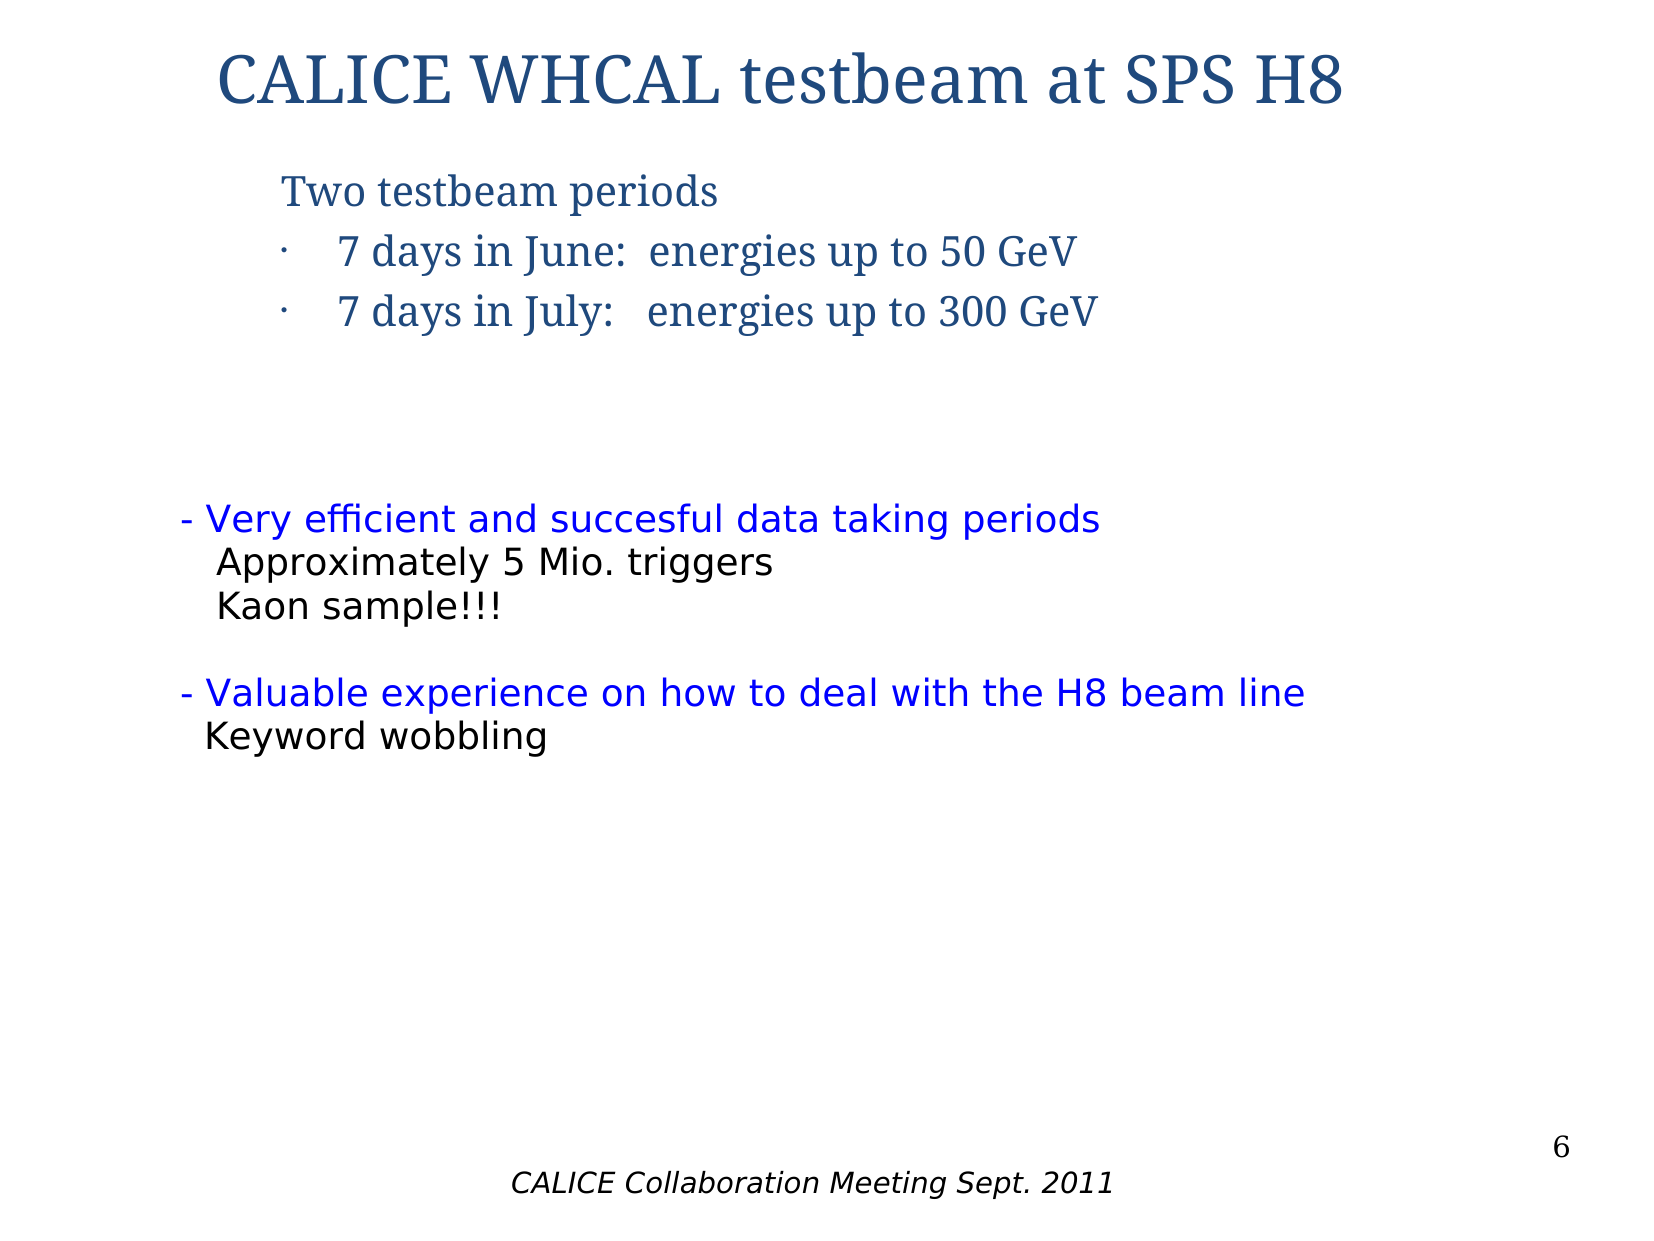

# CALICE WHCAL testbeam at SPS H8
Two testbeam periods
7 days in June: energies up to 50 GeV
7 days in July: energies up to 300 GeV
- Very efficient and succesful data taking periods
 Approximately 5 Mio. triggers
 Kaon sample!!!
- Valuable experience on how to deal with the H8 beam line
 Keyword wobbling
6